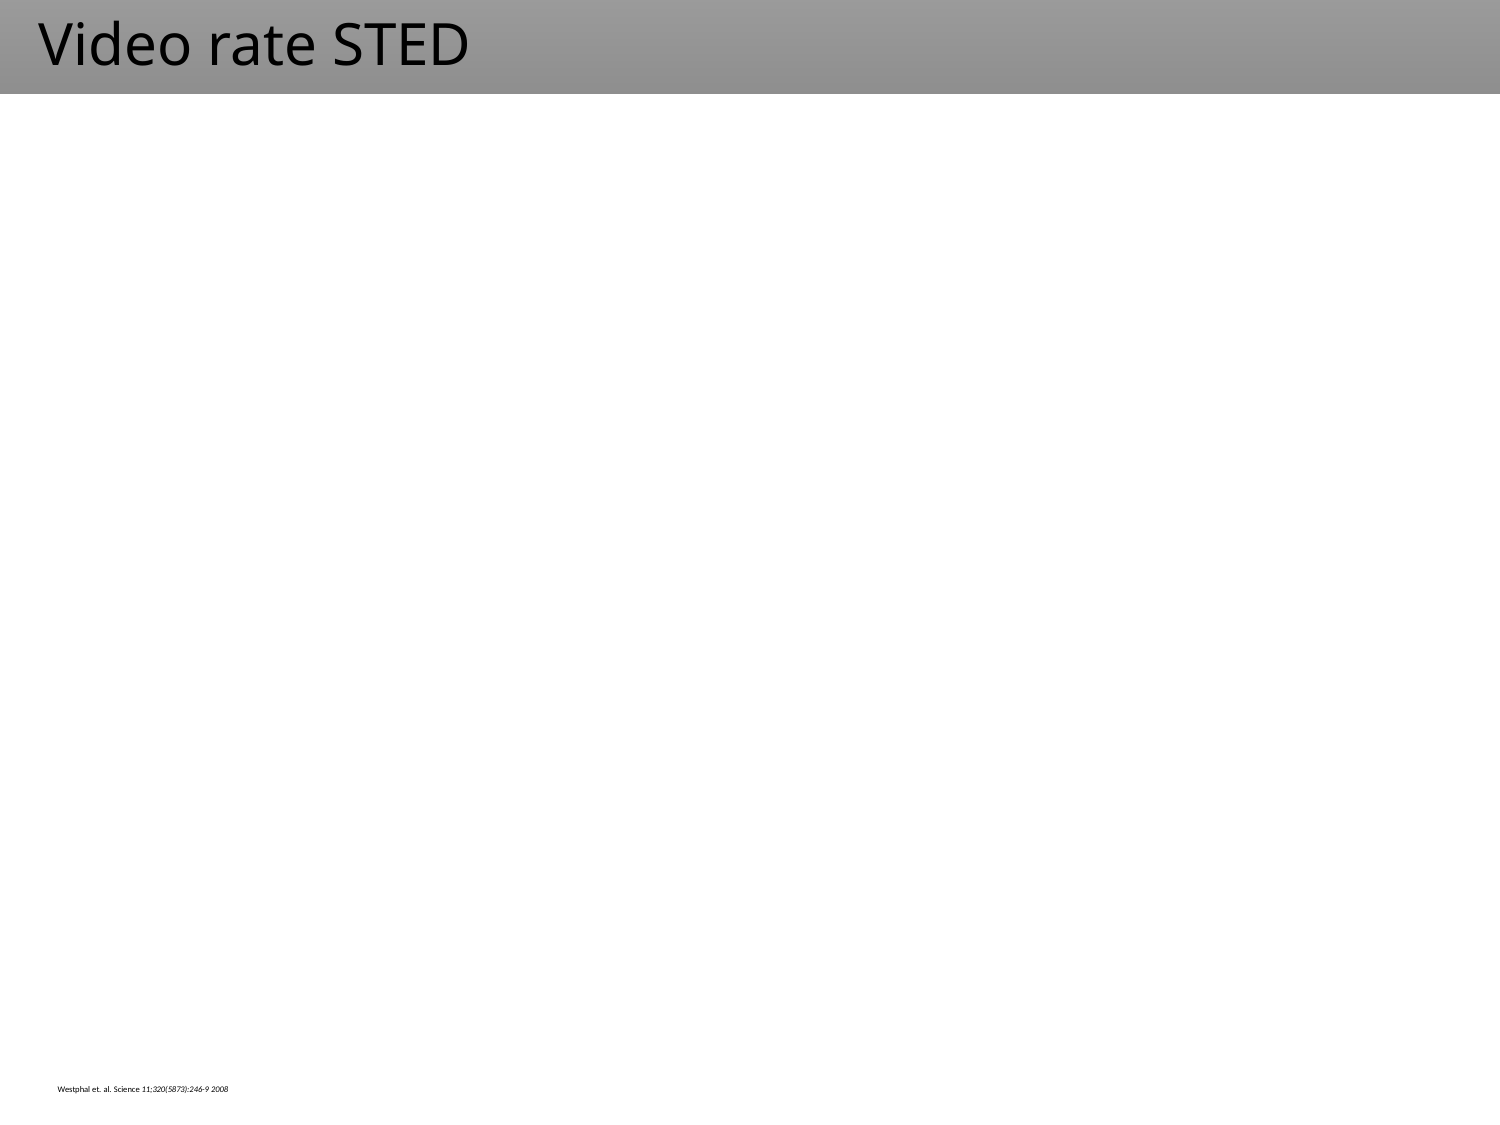

# Video rate STED
Westphal et. al. Science 11;320(5873):246-9 2008